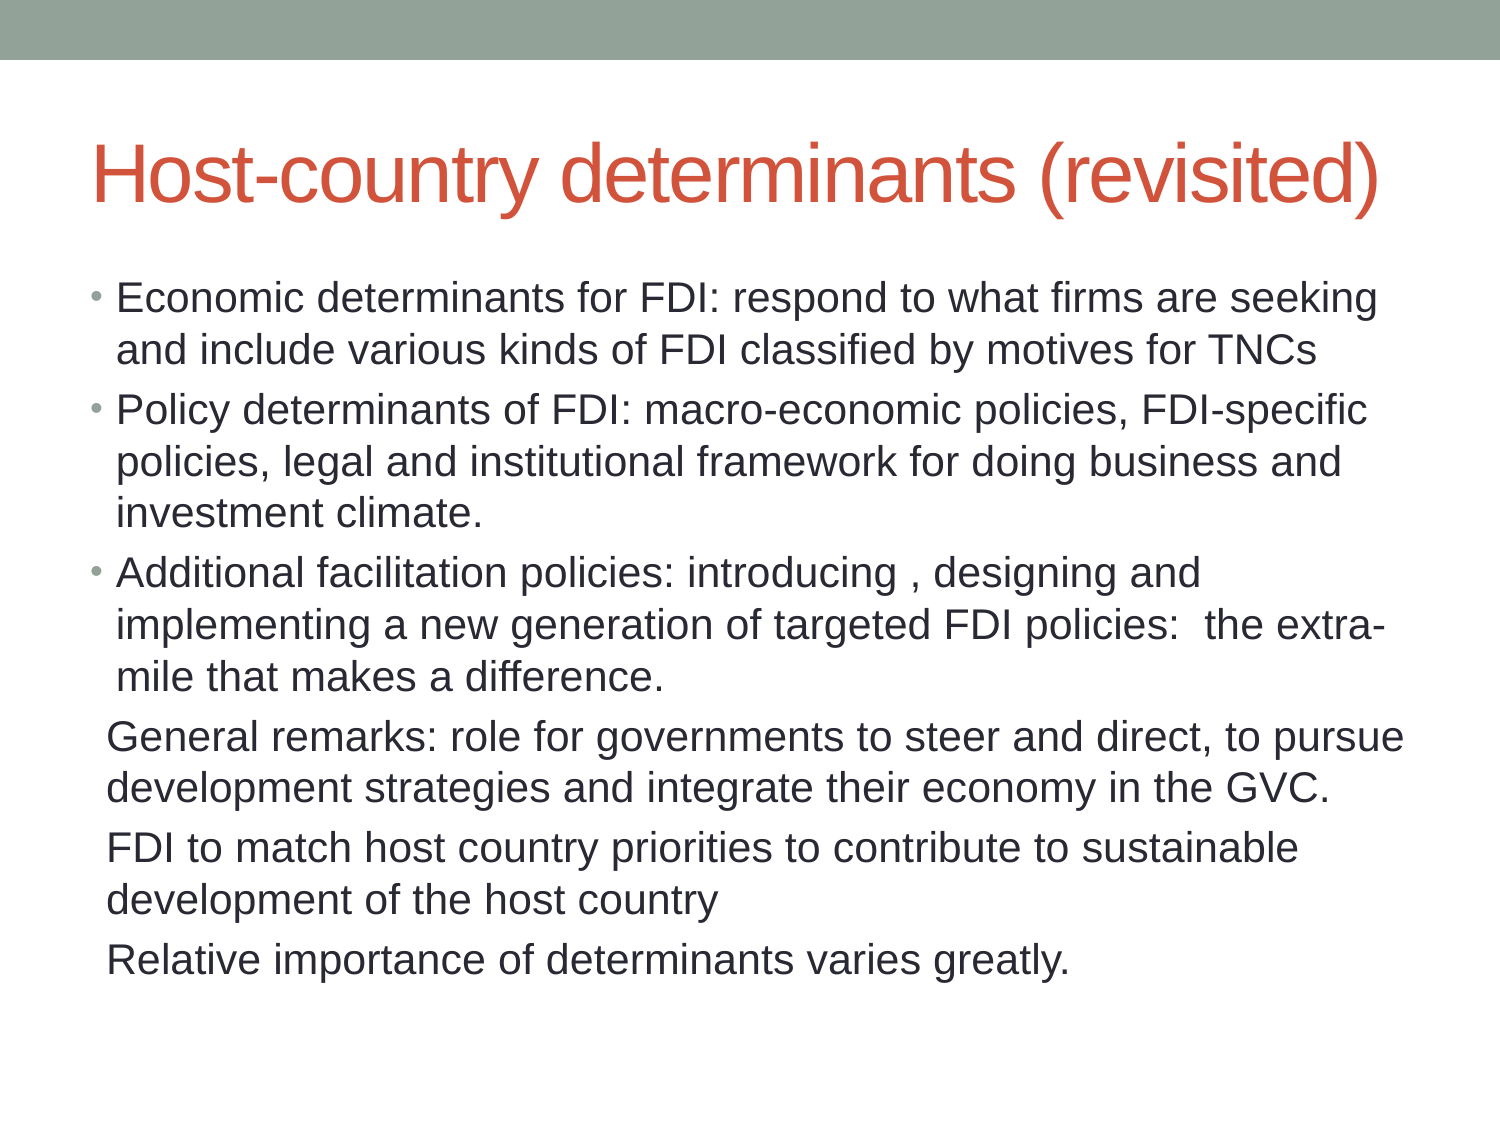

# Host-country determinants (revisited)
Economic determinants for FDI: respond to what firms are seeking and include various kinds of FDI classified by motives for TNCs
Policy determinants of FDI: macro-economic policies, FDI-specific policies, legal and institutional framework for doing business and investment climate.
Additional facilitation policies: introducing , designing and implementing a new generation of targeted FDI policies: the extra-mile that makes a difference.
General remarks: role for governments to steer and direct, to pursue development strategies and integrate their economy in the GVC.
FDI to match host country priorities to contribute to sustainable development of the host country
Relative importance of determinants varies greatly.